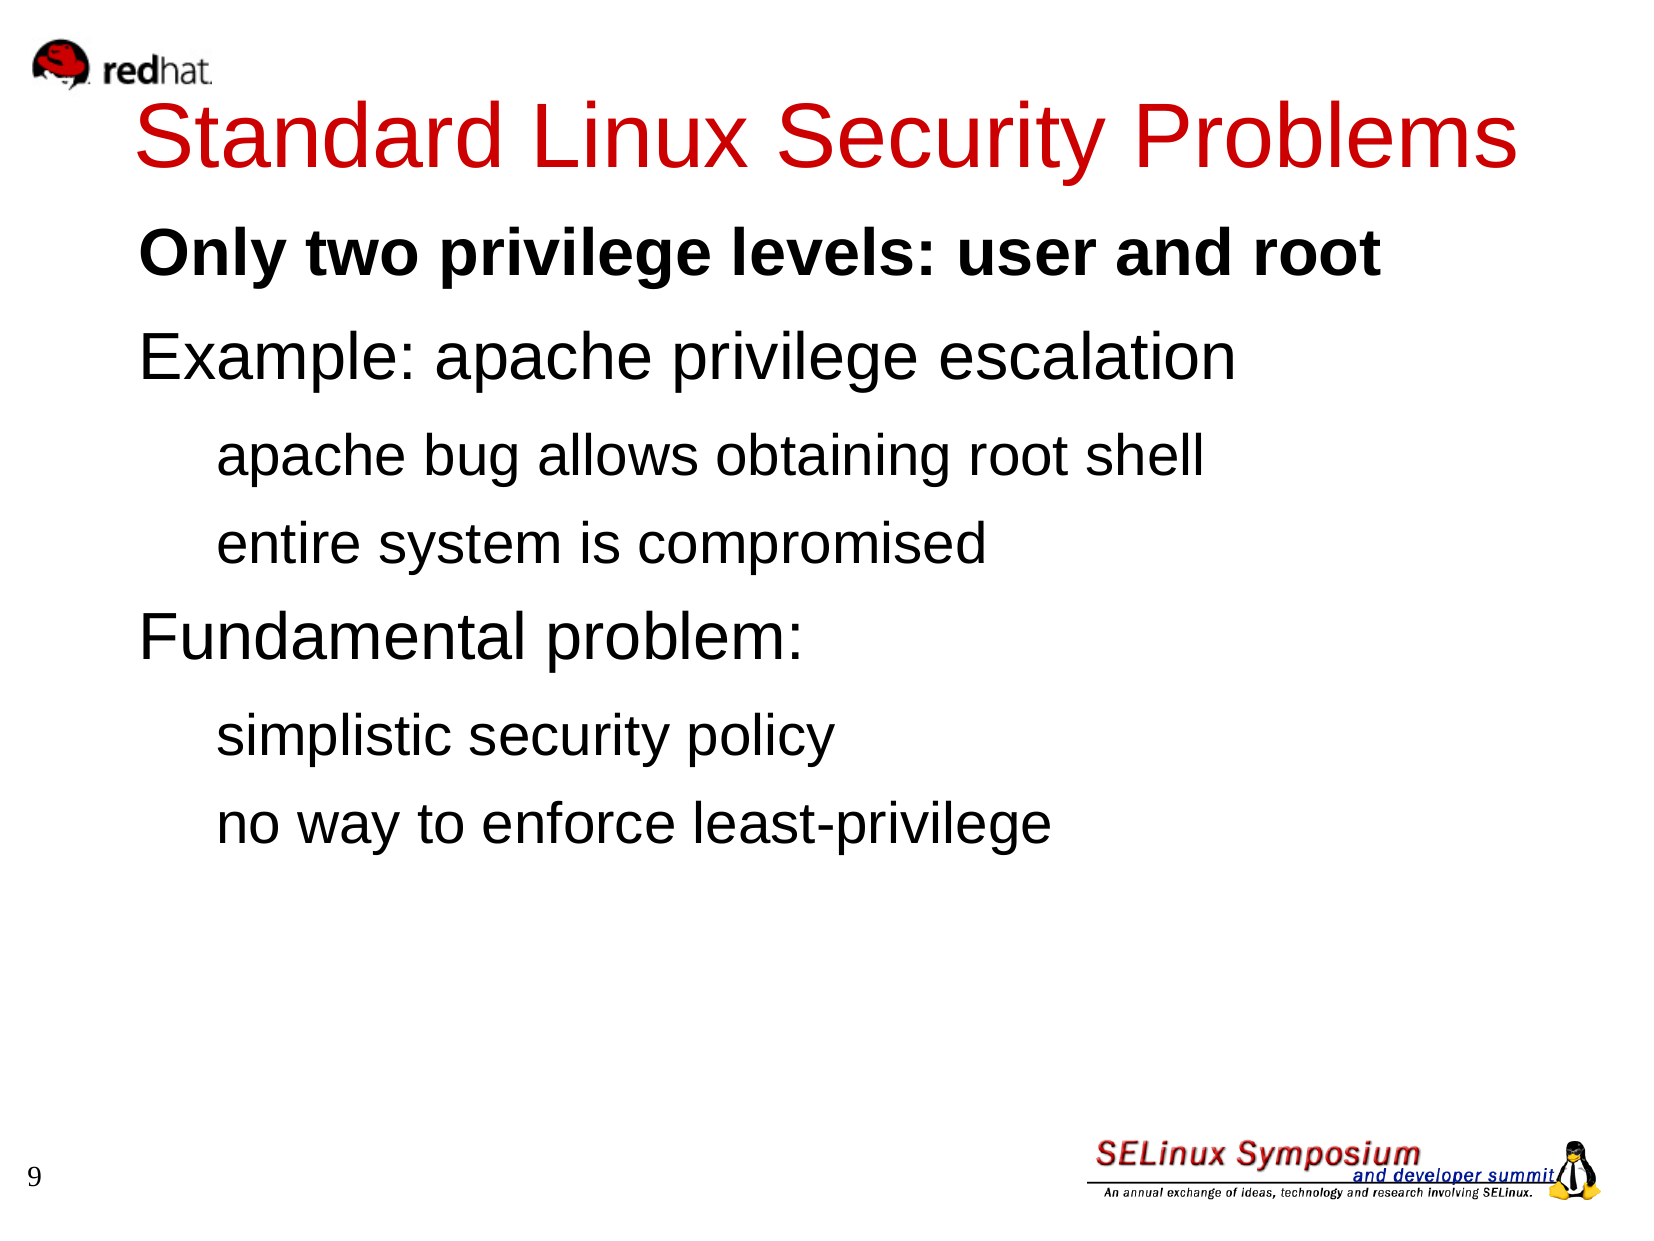

# Standard Linux Security Problems
Only two privilege levels: user and root
Example: apache privilege escalation
apache bug allows obtaining root shell
entire system is compromised
Fundamental problem:
simplistic security policy
no way to enforce least-privilege